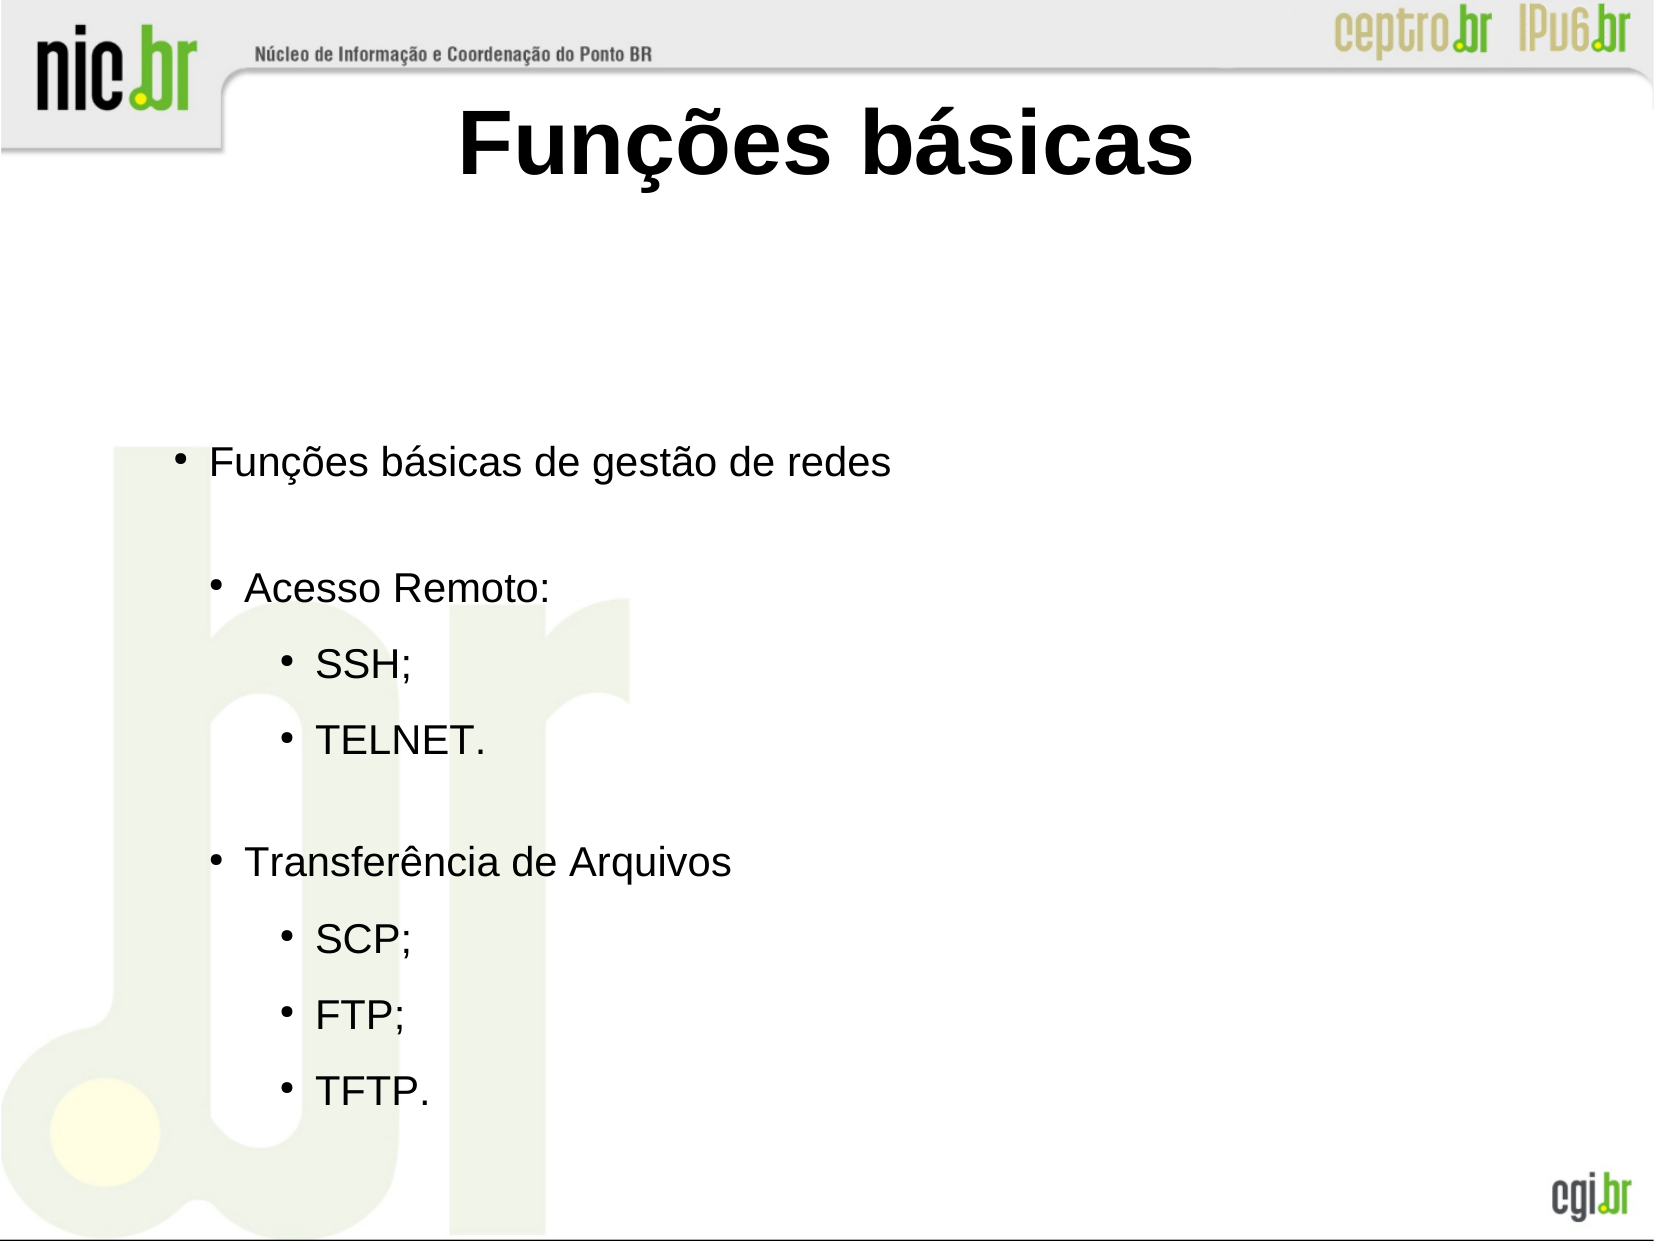

Funções básicas
Funções básicas de gestão de redes
Acesso Remoto:
SSH;
TELNET.
Transferência de Arquivos
SCP;
FTP;
TFTP.